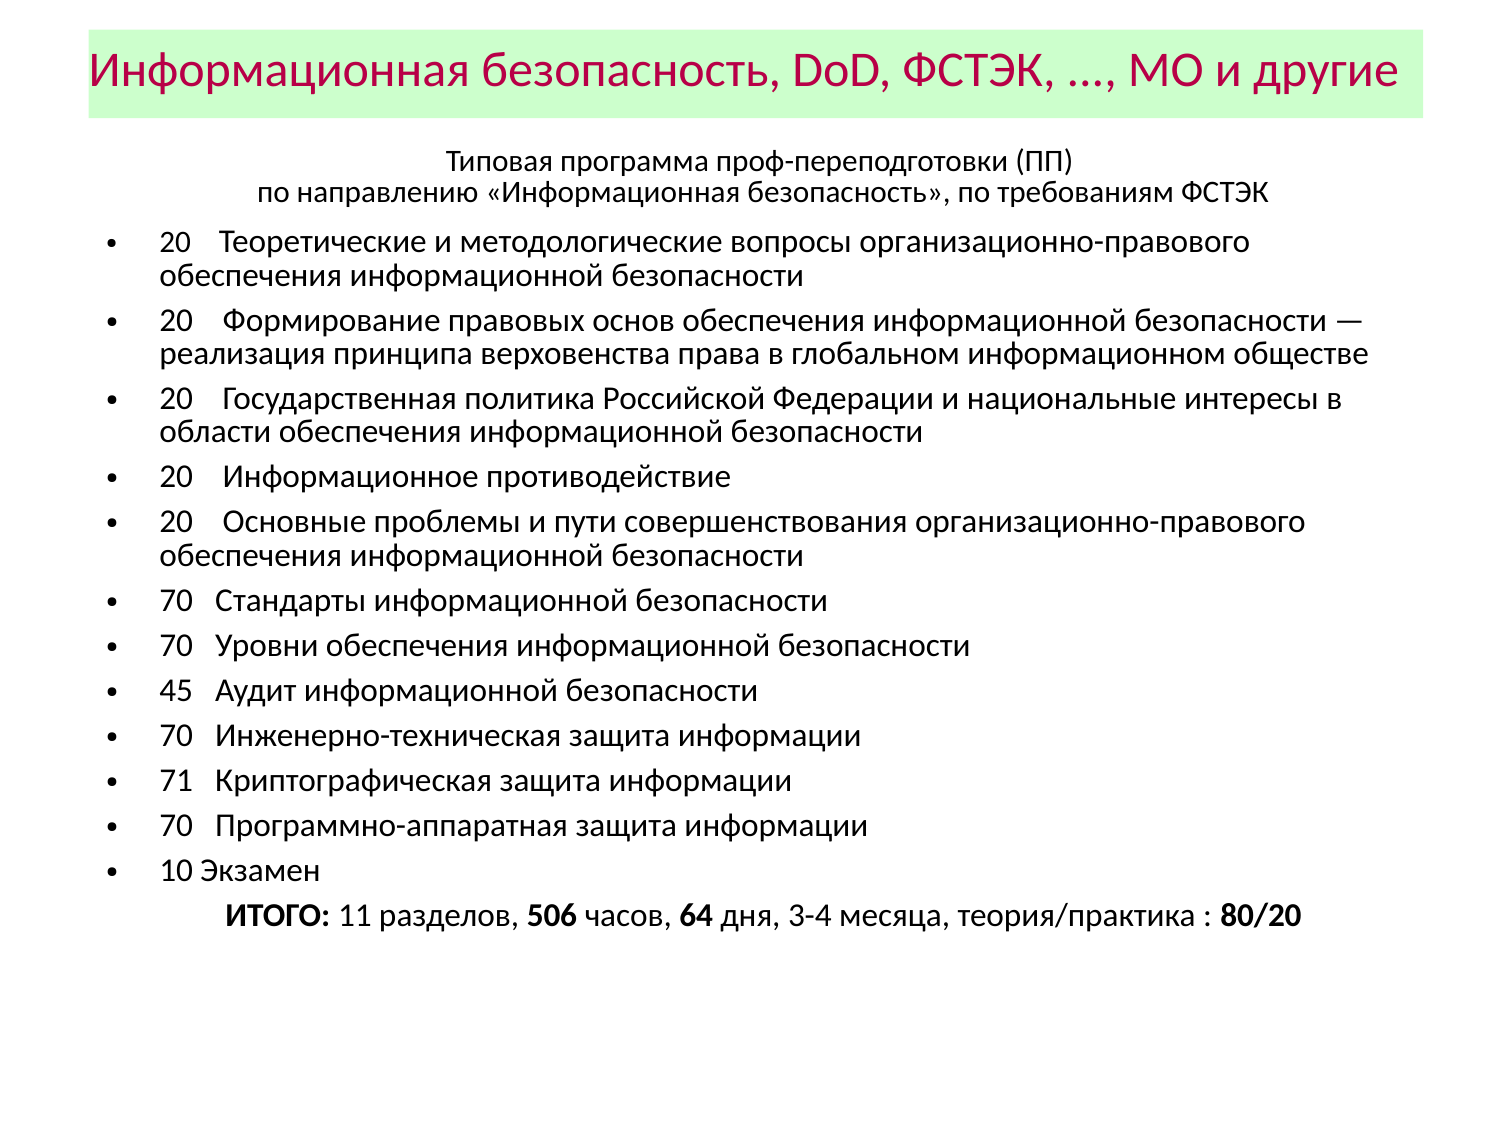

Информационная безопасность, DoD, ФСТЭК, ..., МО и другие
# Типовая программа проф-переподготовки (ПП) по направлению «Информационная безопасность», по требованиям ФСТЭК
20 Теоретические и методологические вопросы организационно-правового обеспечения информационной безопасности
20 Формирование правовых основ обеспечения информационной безопасности — реализация принципа верховенства права в глобальном информационном обществе
20 Государственная политика Российской Федерации и национальные интересы в области обеспечения информационной безопасности
20 Информационное противодействие
20 Основные проблемы и пути совершенствования организационно-правового обеспечения информационной безопасности
70 Стандарты информационной безопасности
70 Уровни обеспечения информационной безопасности
45 Аудит информационной безопасности
70 Инженерно-техническая защита информации
71 Криптографическая защита информации
70 Программно-аппаратная защита информации
10 Экзамен
ИТОГО: 11 разделов, 506 часов, 64 дня, 3-4 месяца, теория/практика : 80/20